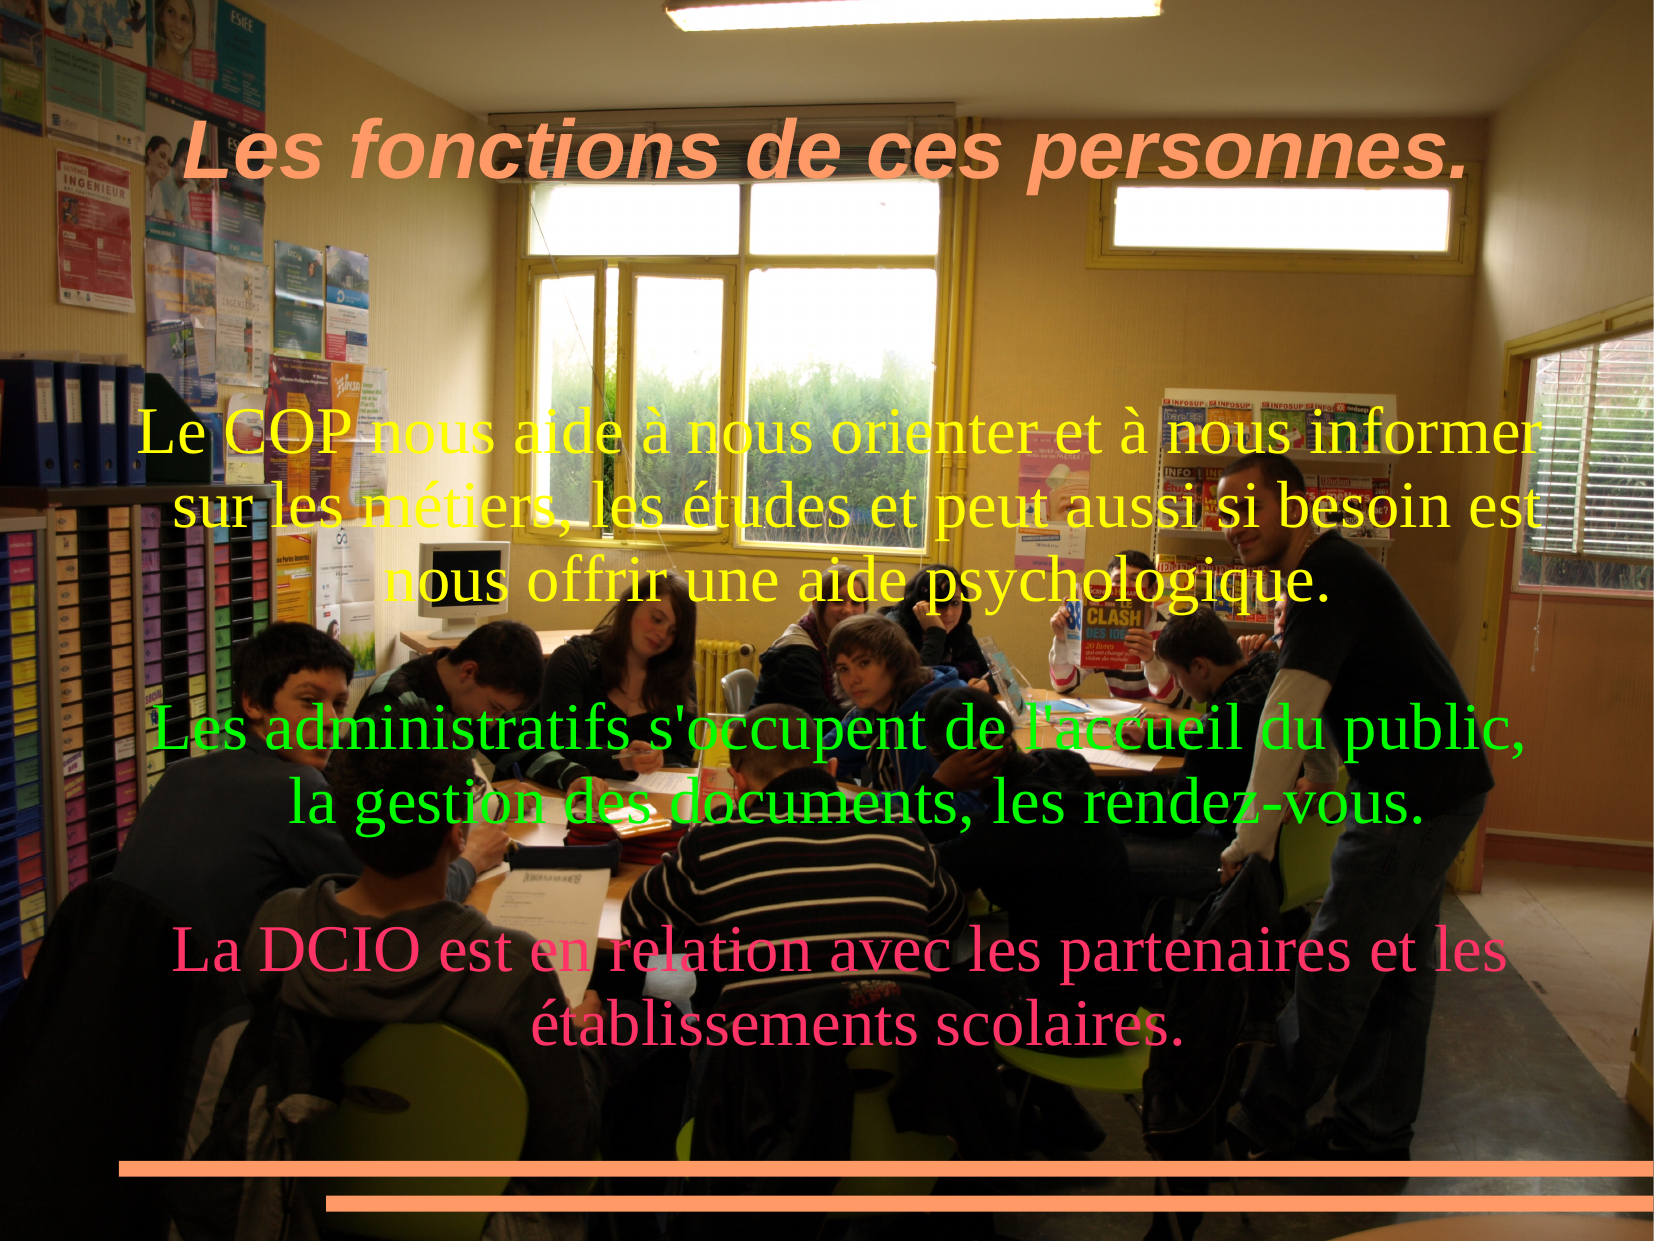

# Les fonctions de ces personnes.
Le COP nous aide à nous orienter et à nous informer sur les métiers, les études et peut aussi si besoin est nous offrir une aide psychologique.
Les administratifs s'occupent de l'accueil du public, la gestion des documents, les rendez-vous.
La DCIO est en relation avec les partenaires et les établissements scolaires.